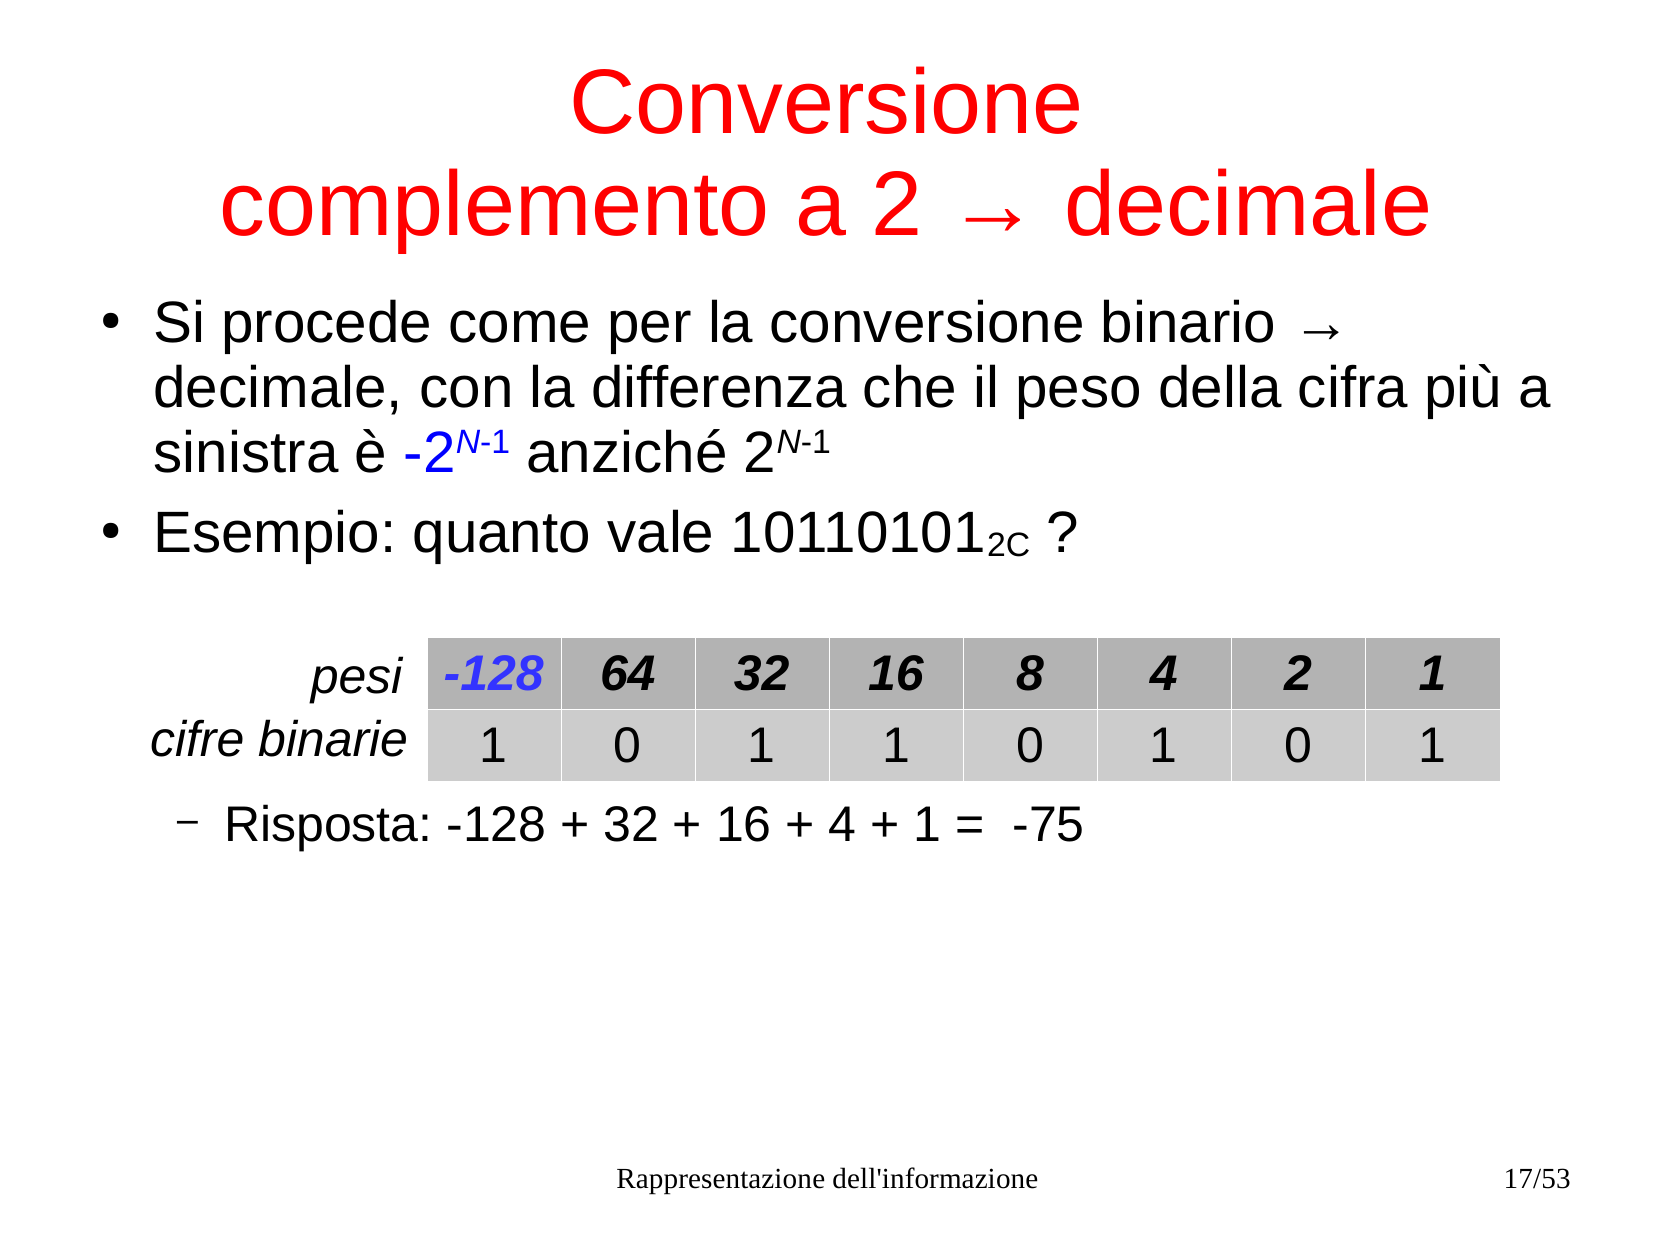

# Conversione complemento a 2 → decimale
Si procede come per la conversione binario → decimale, con la differenza che il peso della cifra più a sinistra è -2N-1 anziché 2N-1
Esempio: quanto vale 101101012C ?
Risposta: -128 + 32 + 16 + 4 + 1 = -75
| -128 | 64 | 32 | 16 | 8 | 4 | 2 | 1 |
| --- | --- | --- | --- | --- | --- | --- | --- |
| 1 | 0 | 1 | 1 | 0 | 1 | 0 | 1 |
pesi
cifre binarie
Rappresentazione dell'informazione
17